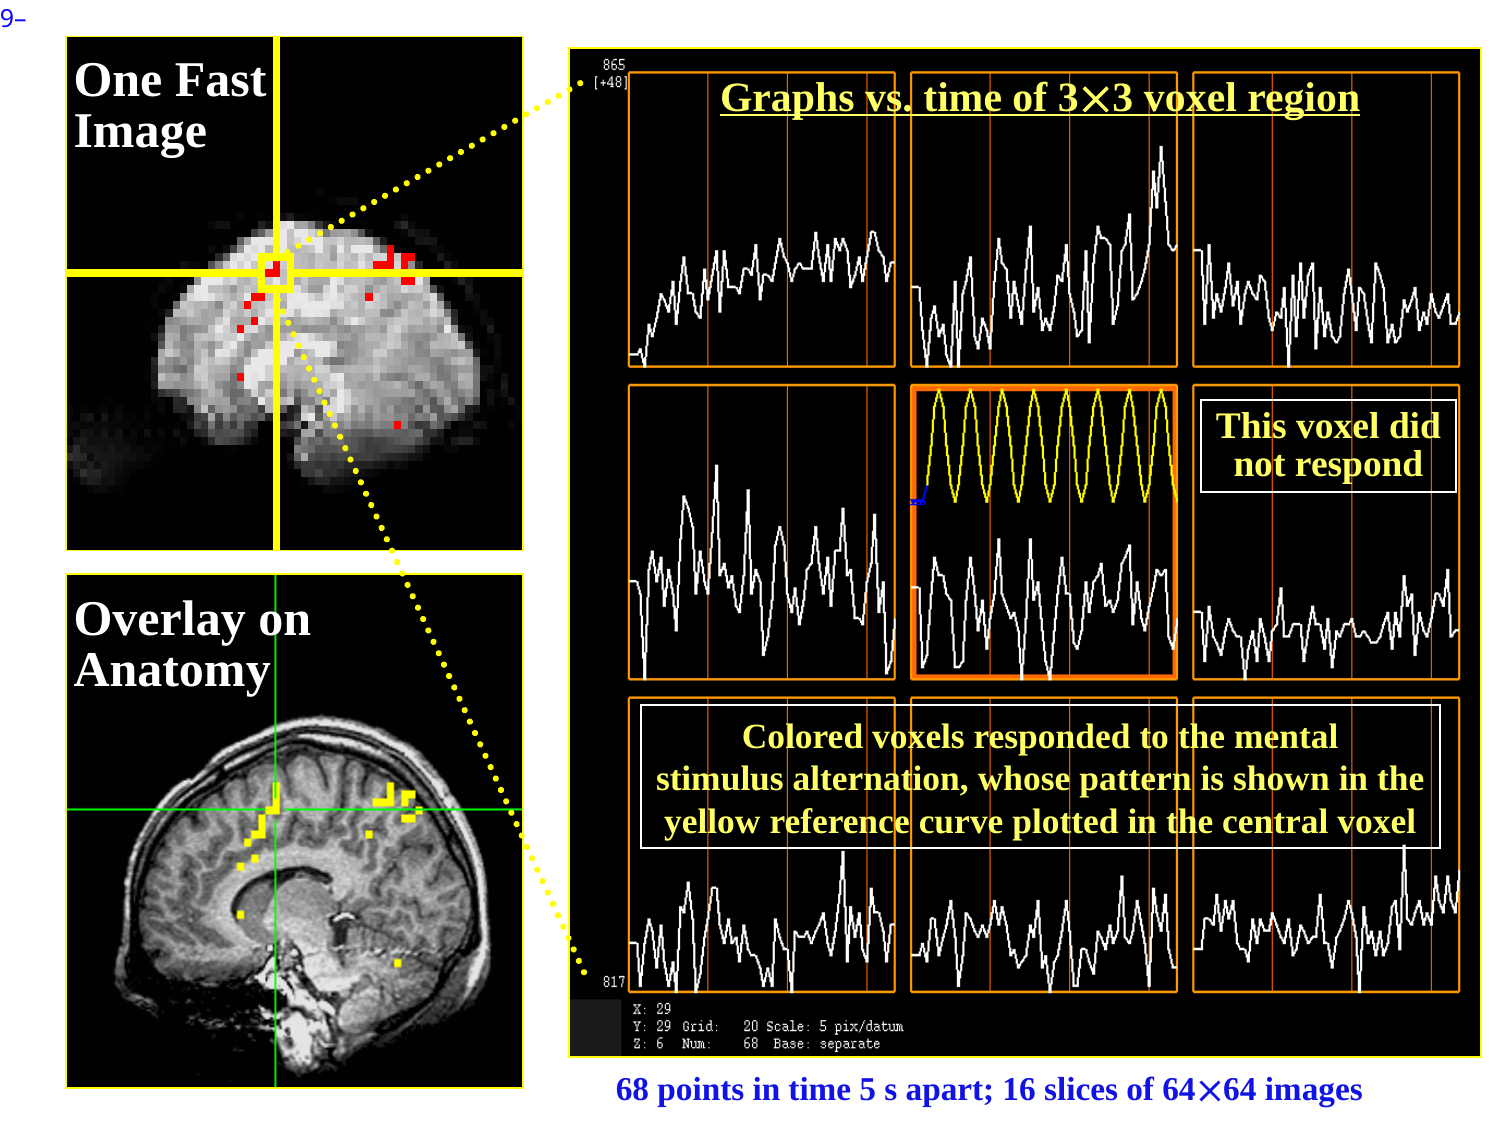

One Fast Image
Graphs vs. time of 33 voxel region
This voxel did
not respond
Overlay on Anatomy
Colored voxels responded to the mental
stimulus alternation, whose pattern is shown in the
yellow reference curve plotted in the central voxel
68 points in time 5 s apart; 16 slices of 6464 images